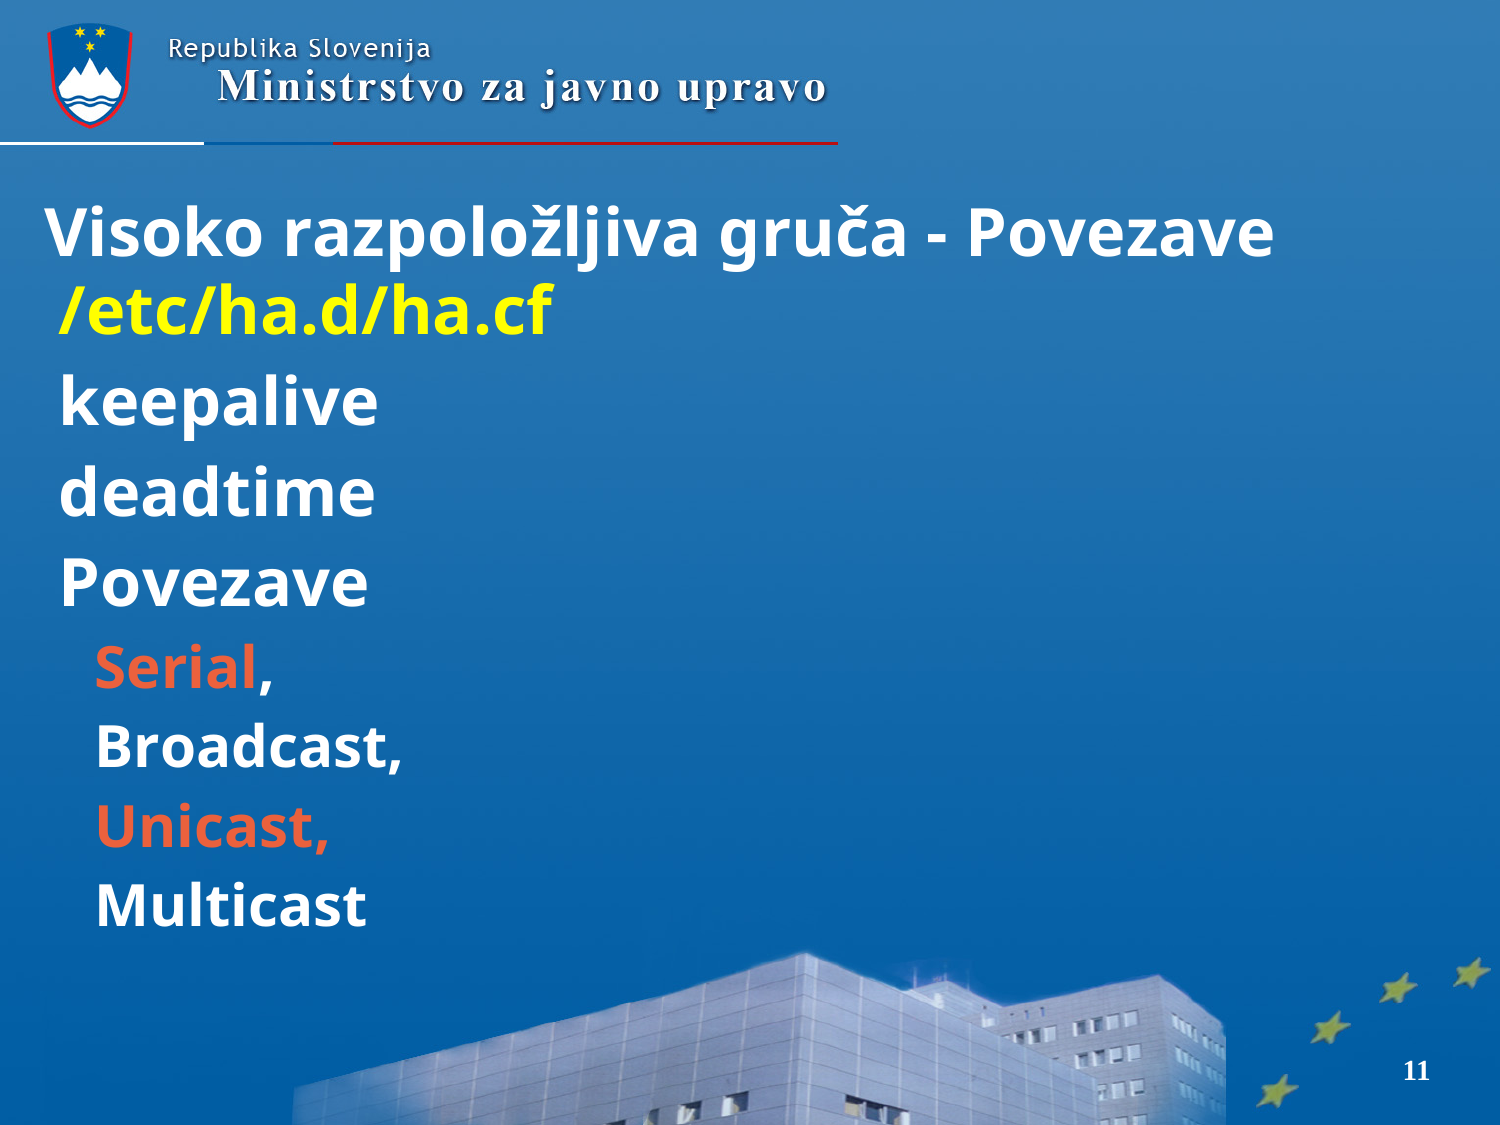

# Visoko razpoložljiva gruča - Povezave
/etc/ha.d/ha.cf
keepalive
deadtime
Povezave
Serial,
Broadcast,
Unicast,
Multicast
11